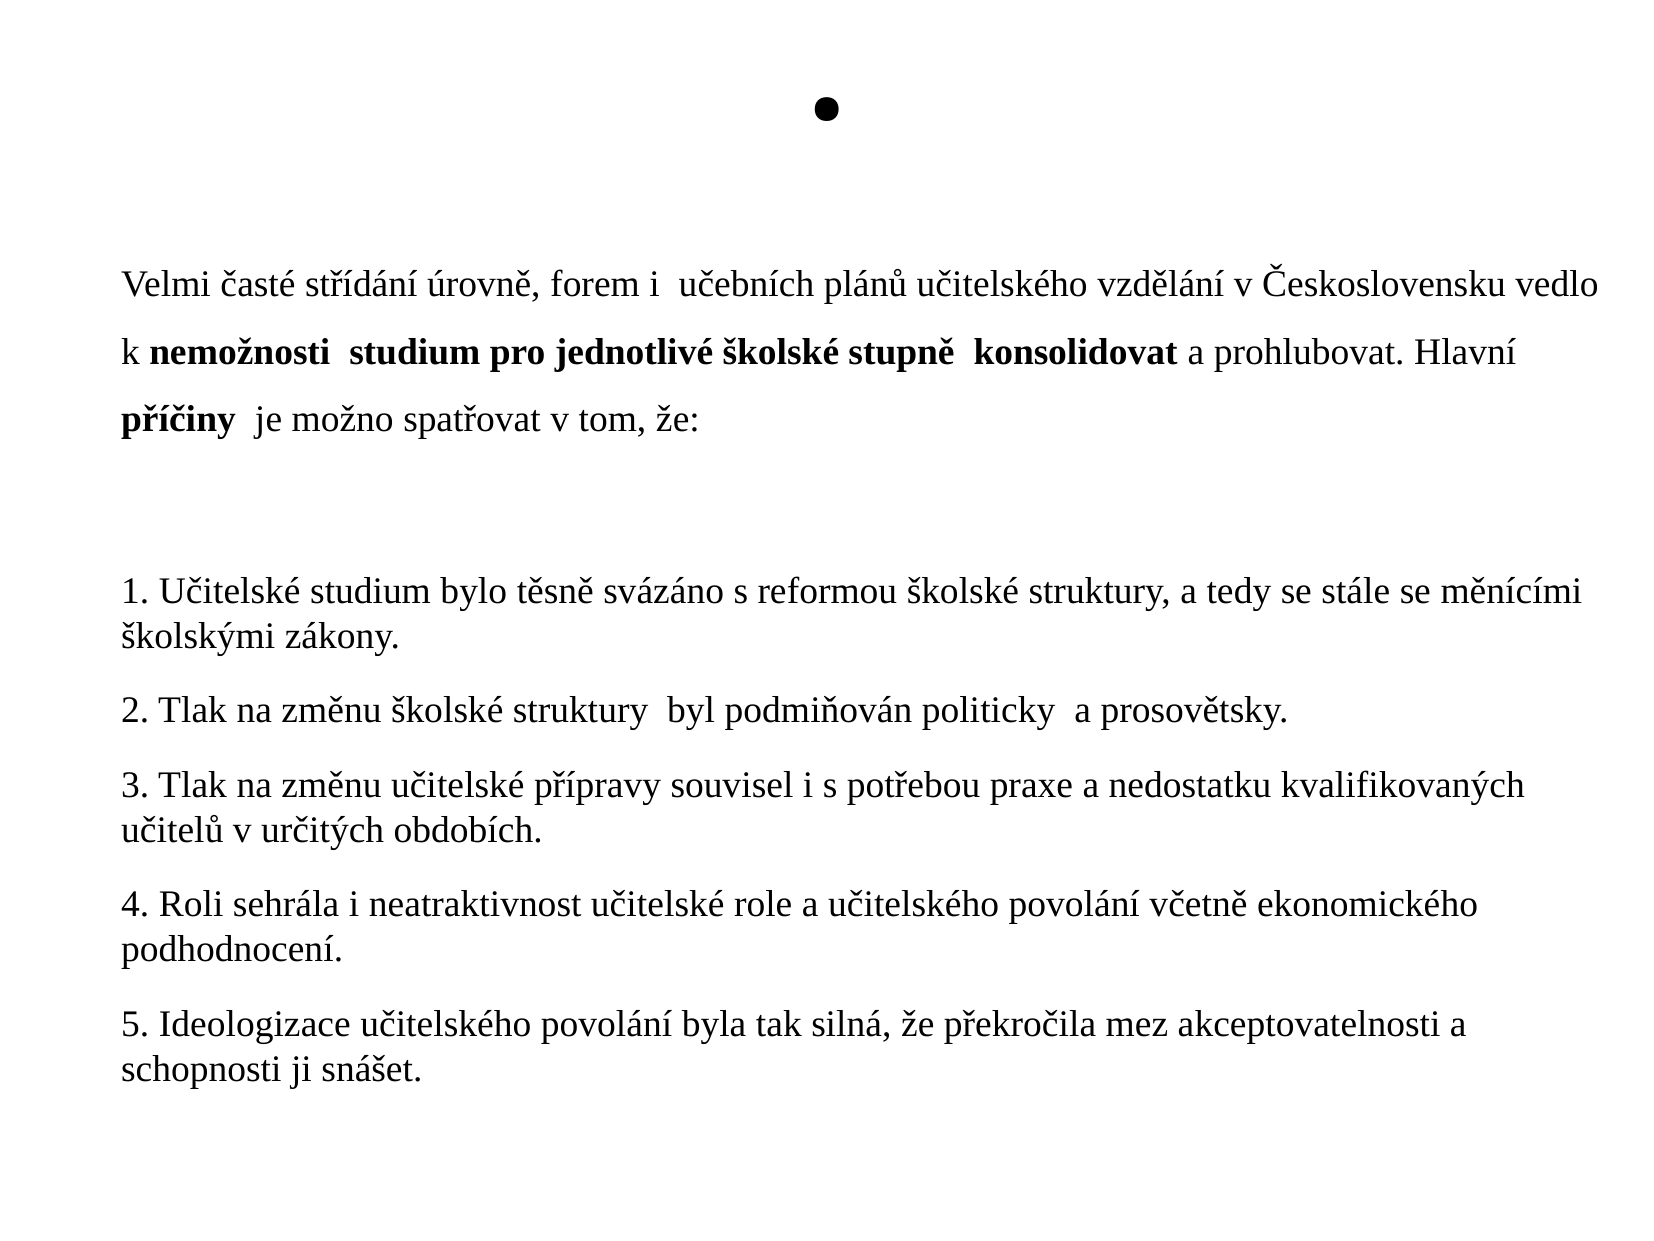

#
Velmi časté střídání úrovně, forem i učebních plánů učitelského vzdělání v Československu vedlo k nemožnosti studium pro jednotlivé školské stupně konsolidovat a prohlubovat. Hlavní příčiny je možno spatřovat v tom, že:
1. Učitelské studium bylo těsně svázáno s reformou školské struktury, a tedy se stále se měnícími školskými zákony.
2. Tlak na změnu školské struktury byl podmiňován politicky a prosovětsky.
3. Tlak na změnu učitelské přípravy souvisel i s potřebou praxe a nedostatku kvalifikovaných učitelů v určitých obdobích.
4. Roli sehrála i neatraktivnost učitelské role a učitelského povolání včetně ekonomického podhodnocení.
5. Ideologizace učitelského povolání byla tak silná, že překročila mez akceptovatelnosti a schopnosti ji snášet.
Výzkumy, které by zhodnotily kvalitu učitelské přípravy ve vztahu ke kvalitě vyučování, nemohly být realizovány, neboť proměnnost učitelského vzdělání a proměnlivost školské struktury s proměnlivými podmínkami školy téměř neumožnily vytvořit shodné podmínky, které by bylo možno dlouhodobě sledovat a komparovat.